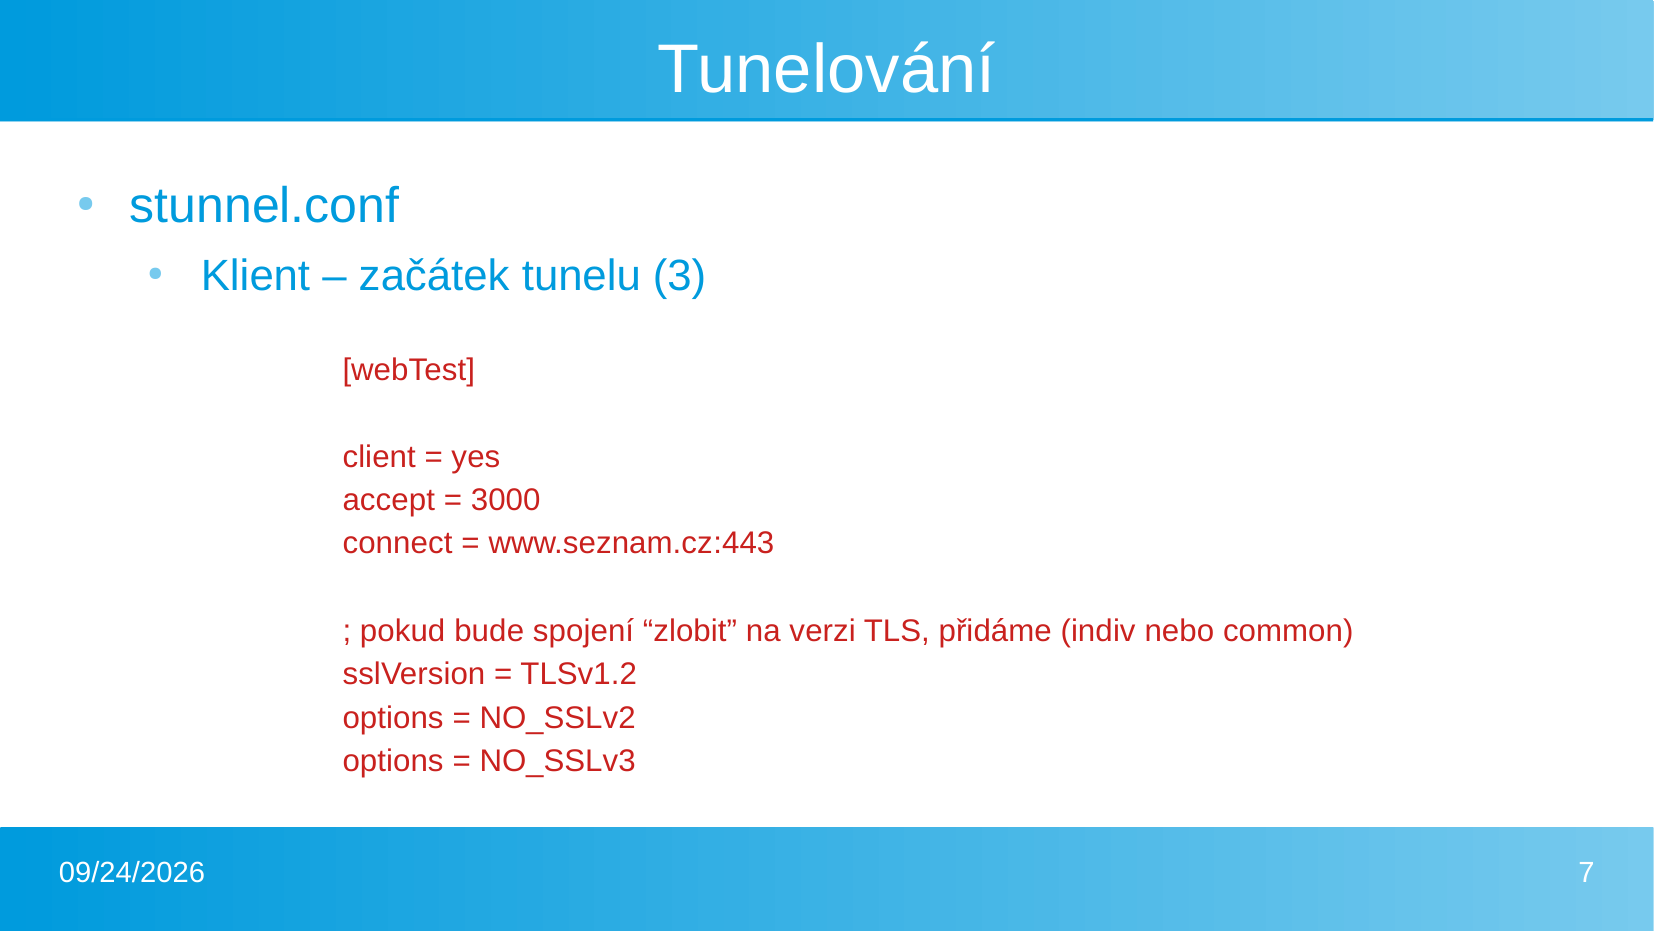

# Tunelování
stunnel.conf
Klient – začátek tunelu (3)
[webTest]
client = yes
accept = 3000
connect = www.seznam.cz:443
; pokud bude spojení “zlobit” na verzi TLS, přidáme (indiv nebo common)
sslVersion = TLSv1.2
options = NO_SSLv2
options = NO_SSLv3
7